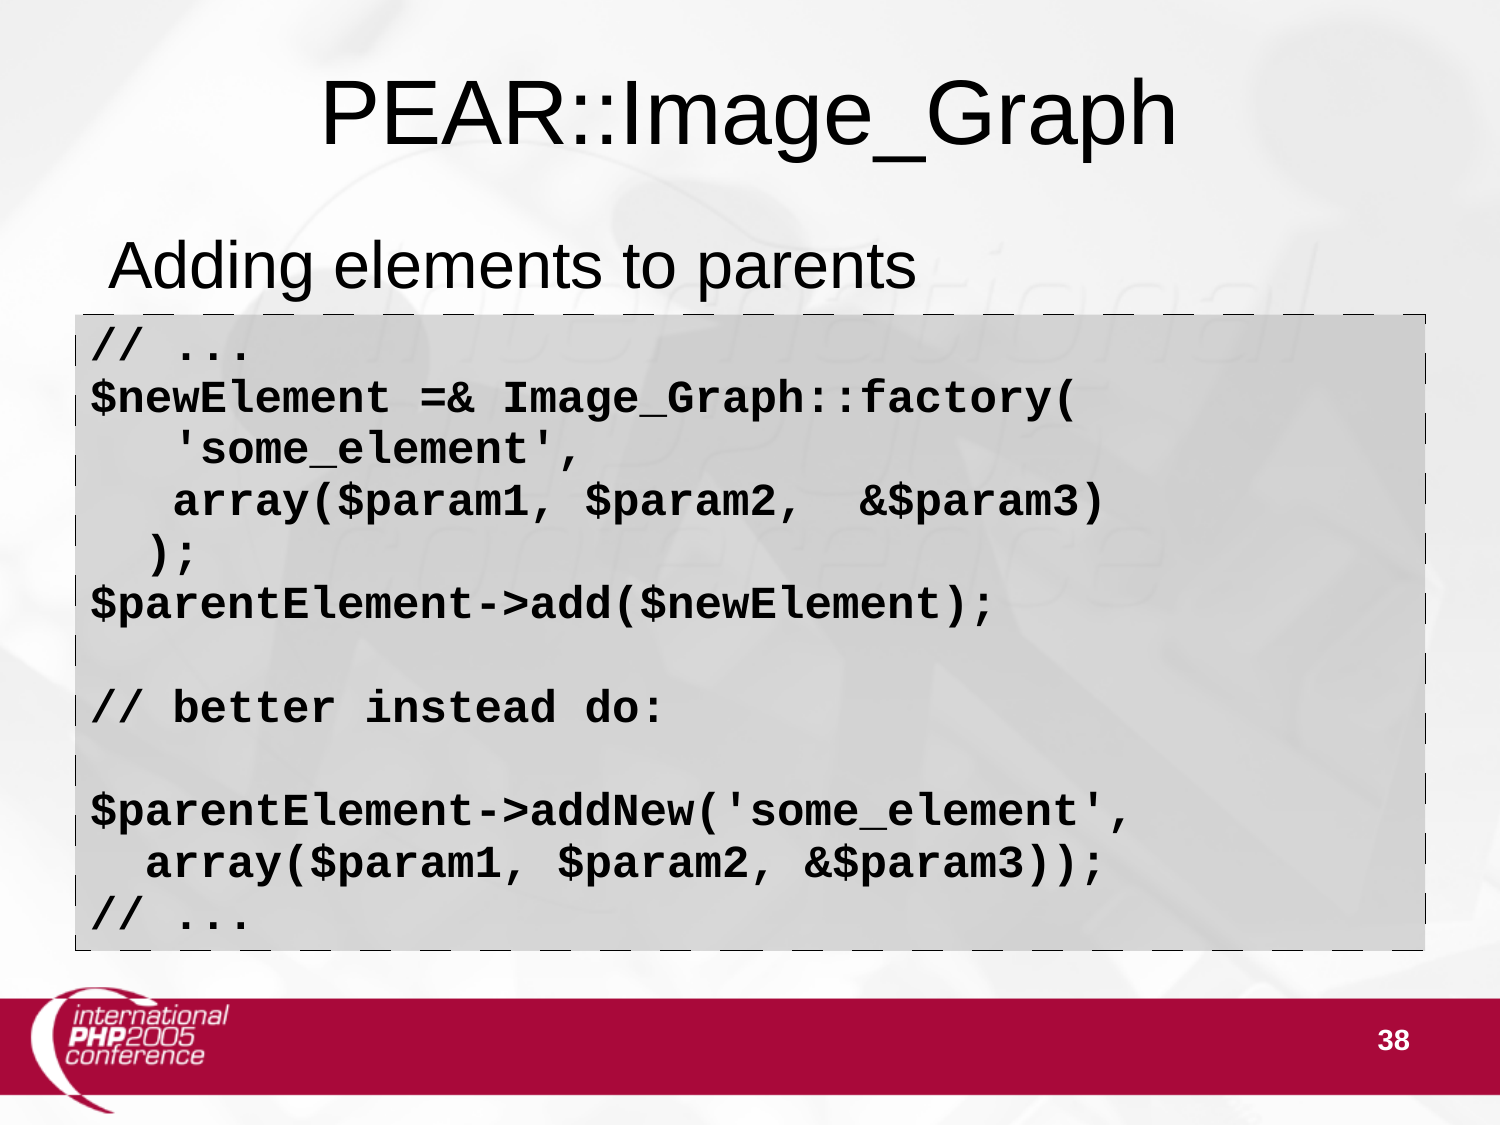

# PEAR::Image_Graph
 Adding elements to parents
// ...
$newElement =& Image_Graph::factory(
 'some_element',
 array($param1, $param2, &$param3)
 );
$parentElement->add($newElement);
// better instead do:
$parentElement->addNew('some_element',
 array($param1, $param2, &$param3));
// ...
38